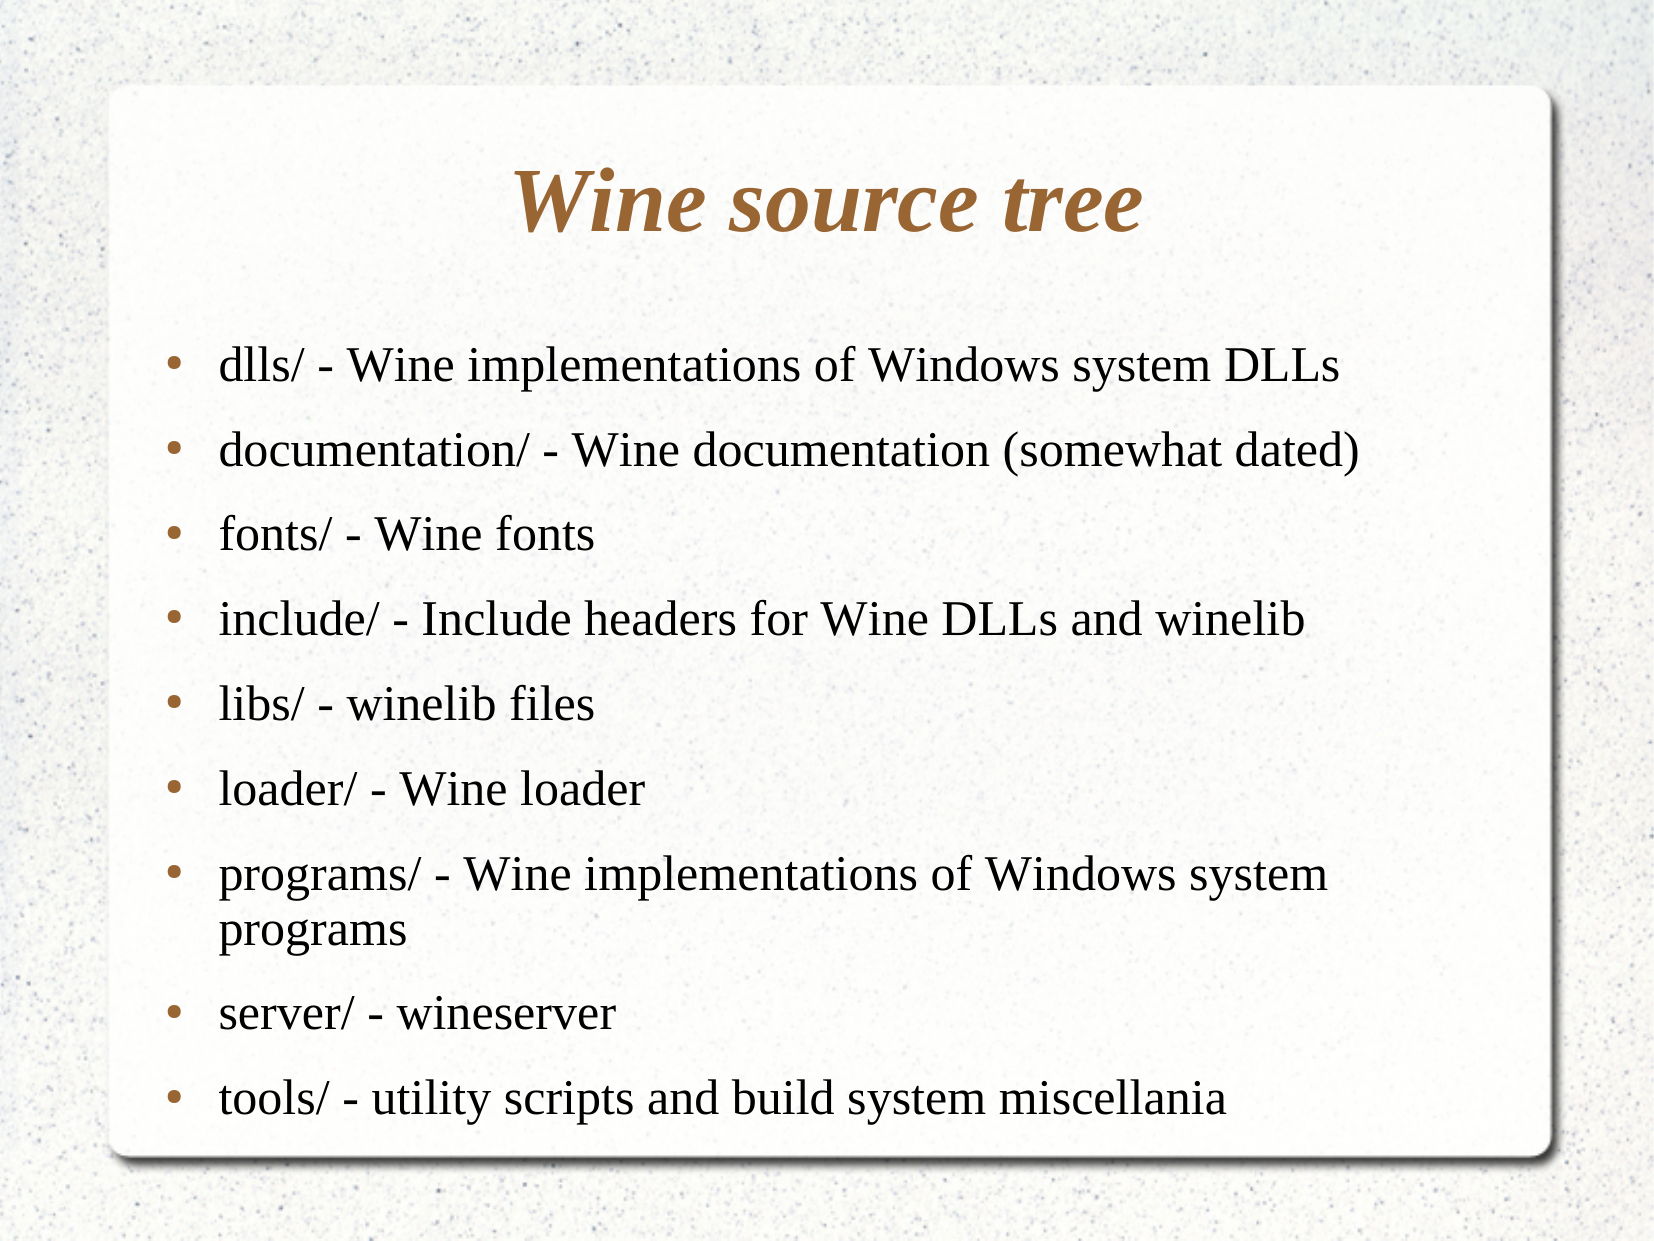

# Wine source tree
dlls/ - Wine implementations of Windows system DLLs
documentation/ - Wine documentation (somewhat dated)
fonts/ - Wine fonts
include/ - Include headers for Wine DLLs and winelib
libs/ - winelib files
loader/ - Wine loader
programs/ - Wine implementations of Windows system programs
server/ - wineserver
tools/ - utility scripts and build system miscellania